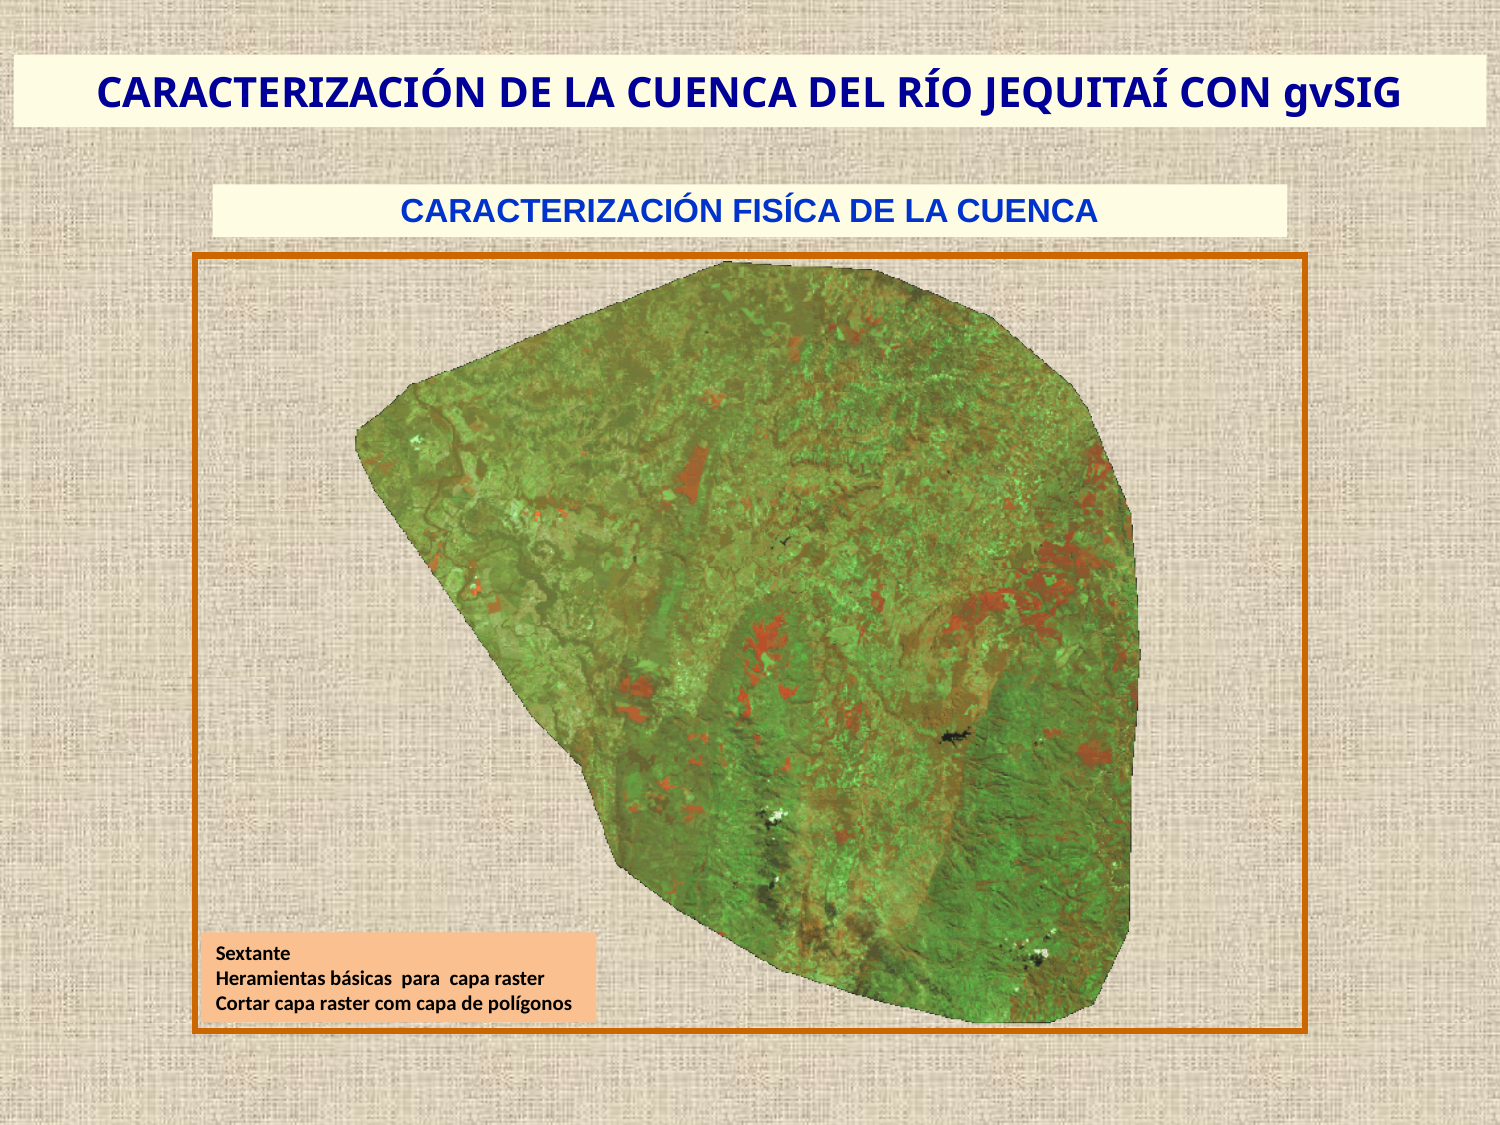

CARACTERIZACIÓN DE LA CUENCA DEL RÍO JEQUITAÍ CON gvSIG
CARACTERIZACIÓN FISÍCA DE LA CUENCA
Sextante
Heramientas básicas para capa raster
Cortar capa raster com capa de polígonos